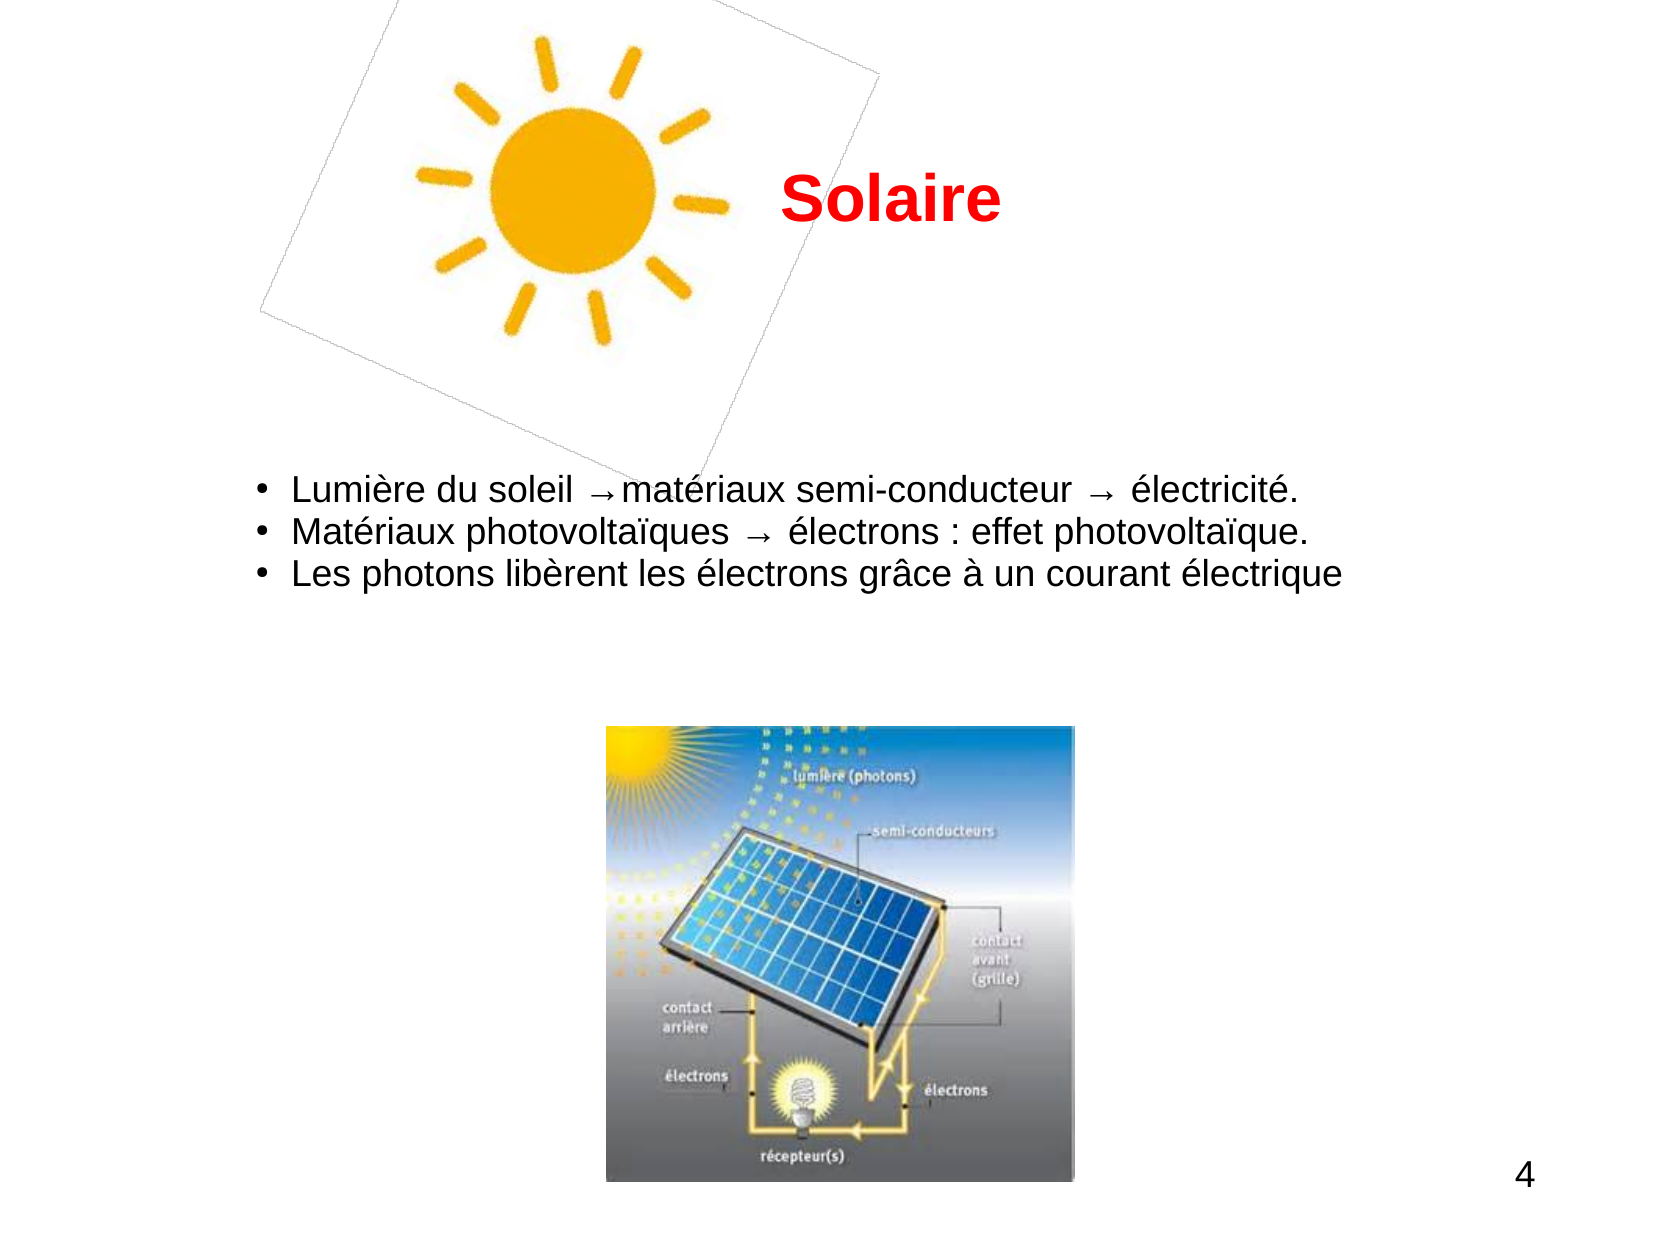

Solaire
Lumière du soleil →matériaux semi-conducteur → électricité.
Matériaux photovoltaïques → électrons : effet photovoltaïque.
Les photons libèrent les électrons grâce à un courant électrique
4